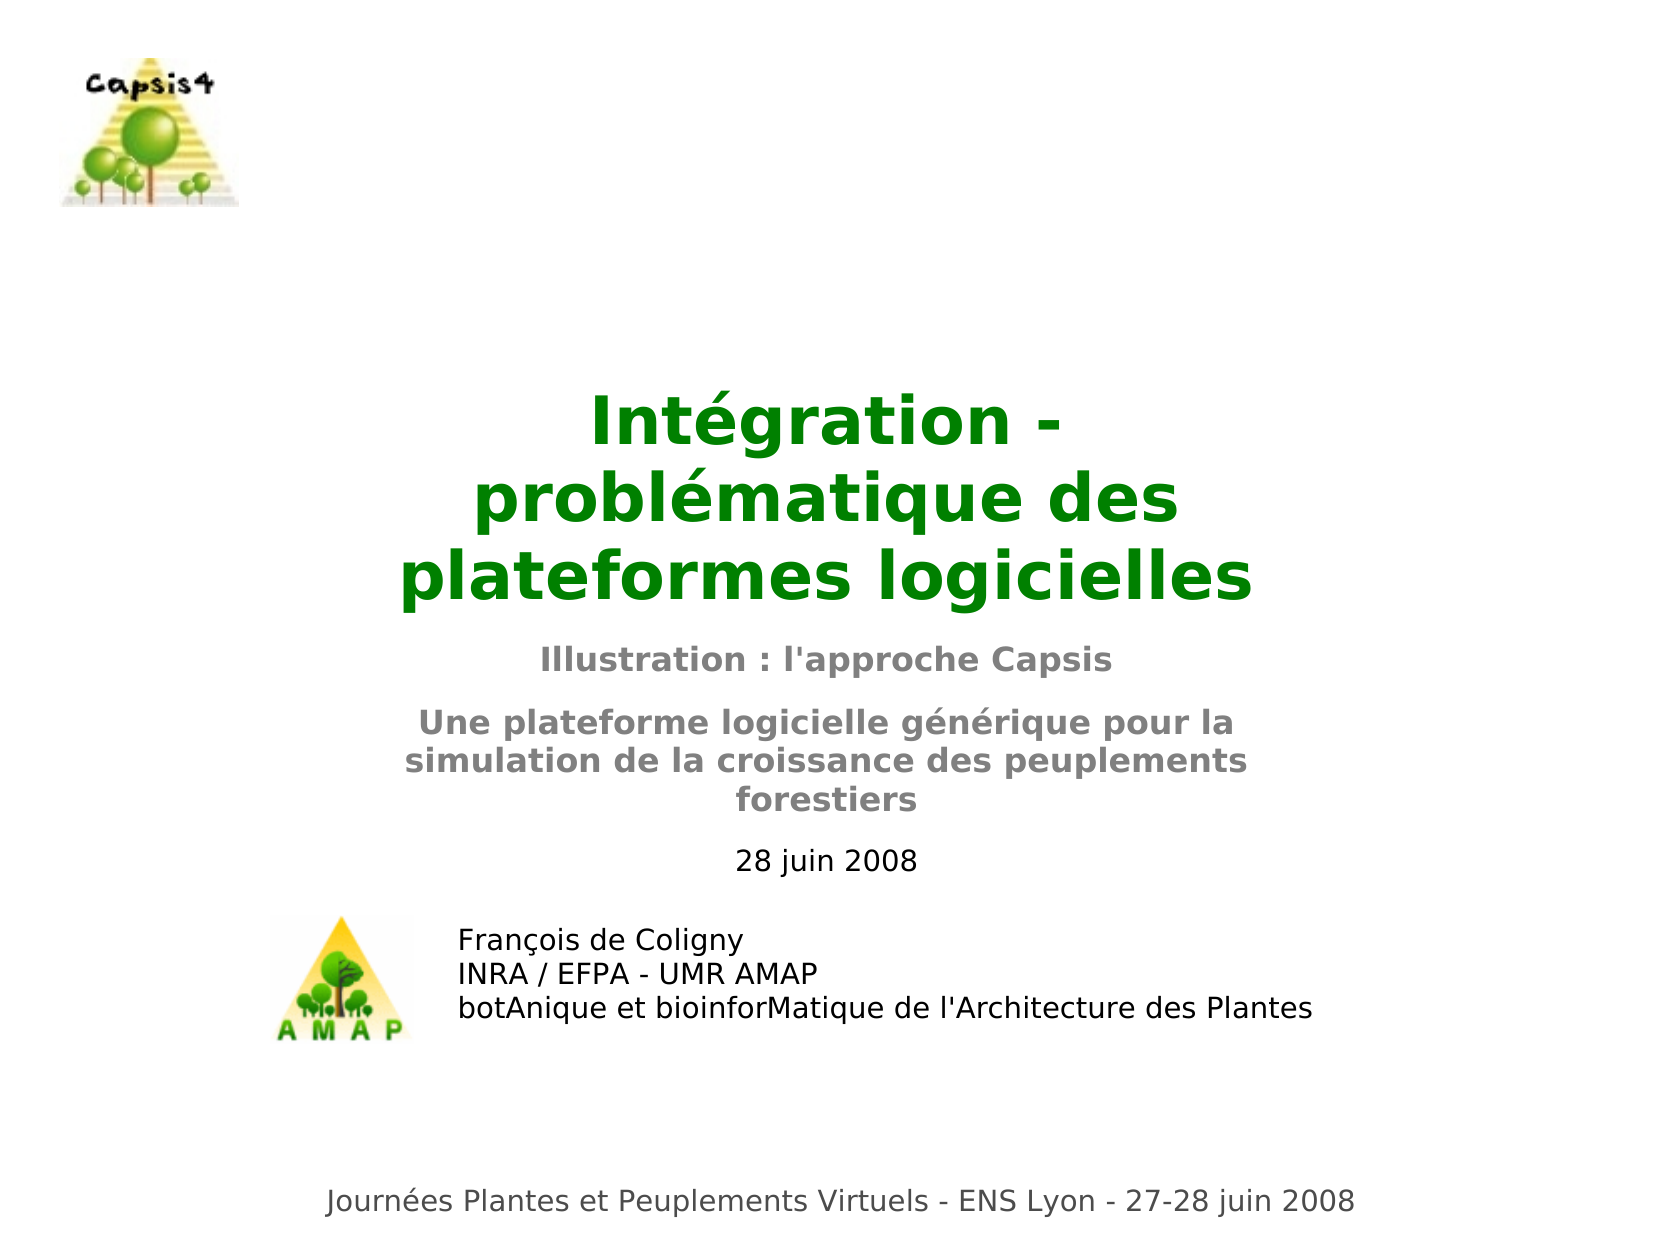

Intégration - problématique des plateformes logicielles
Illustration : l'approche Capsis
Une plateforme logicielle générique pour la simulation de la croissance des peuplements forestiers
28 juin 2008
François de Coligny
INRA / EFPA - UMR AMAP
botAnique et bioinforMatique de l'Architecture des Plantes
Journées Plantes et Peuplements Virtuels - ENS Lyon - 27-28 juin 2008